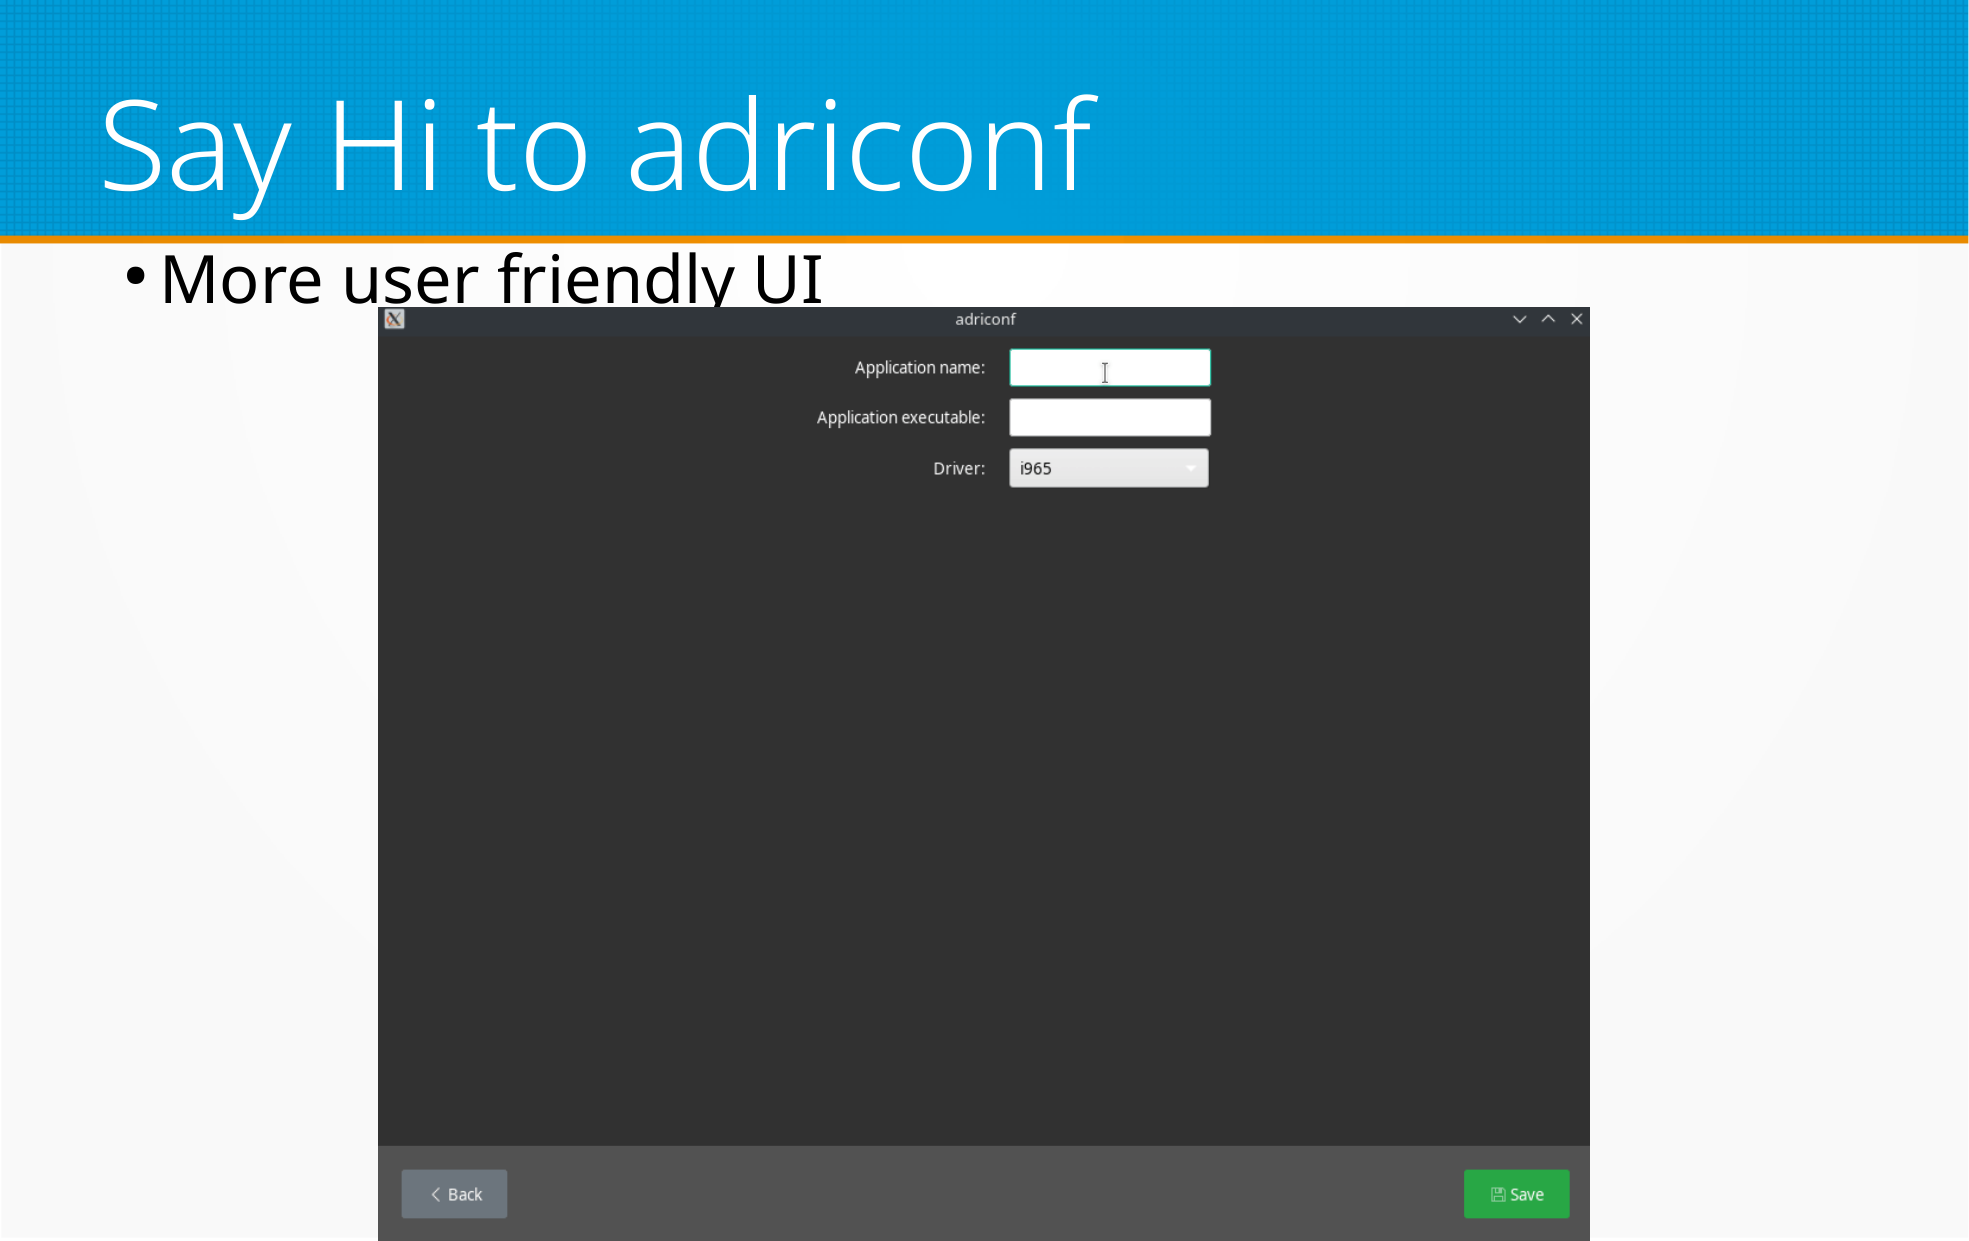

# Say Hi to adriconf
More user friendly UI